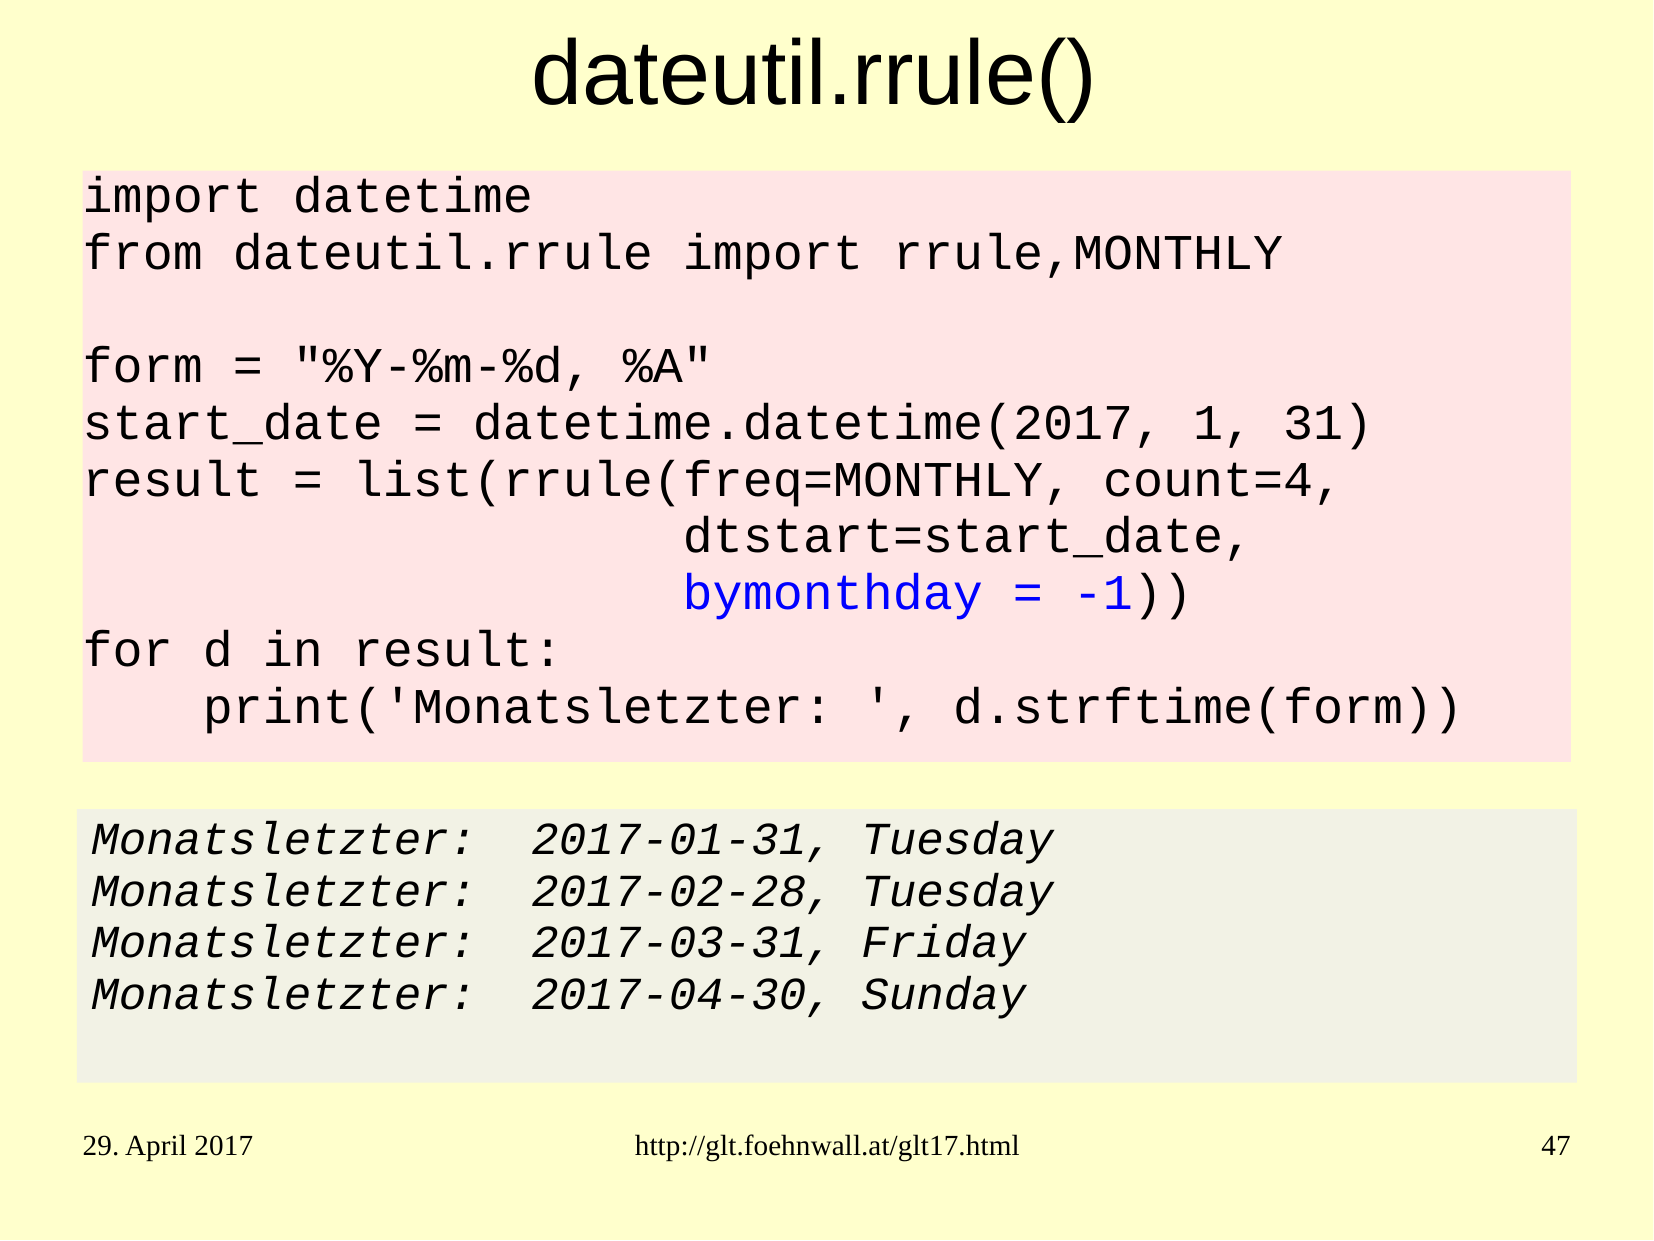

# dateutil.rrule()
import datetime
from dateutil.rrule import rrule,MONTHLY
form = "%Y-%m-%d, %A"
start_date = datetime.datetime(2017, 1, 31)
result = list(rrule(freq=MONTHLY, count=4,
 dtstart=start_date,
 bymonthday = -1))
for d in result:
 print('Monatsletzter: ', d.strftime(form))
Monatsletzter: 2017-01-31, Tuesday
Monatsletzter: 2017-02-28, Tuesday
Monatsletzter: 2017-03-31, Friday
Monatsletzter: 2017-04-30, Sunday
29. April 2017
http://glt.foehnwall.at/glt17.html
47